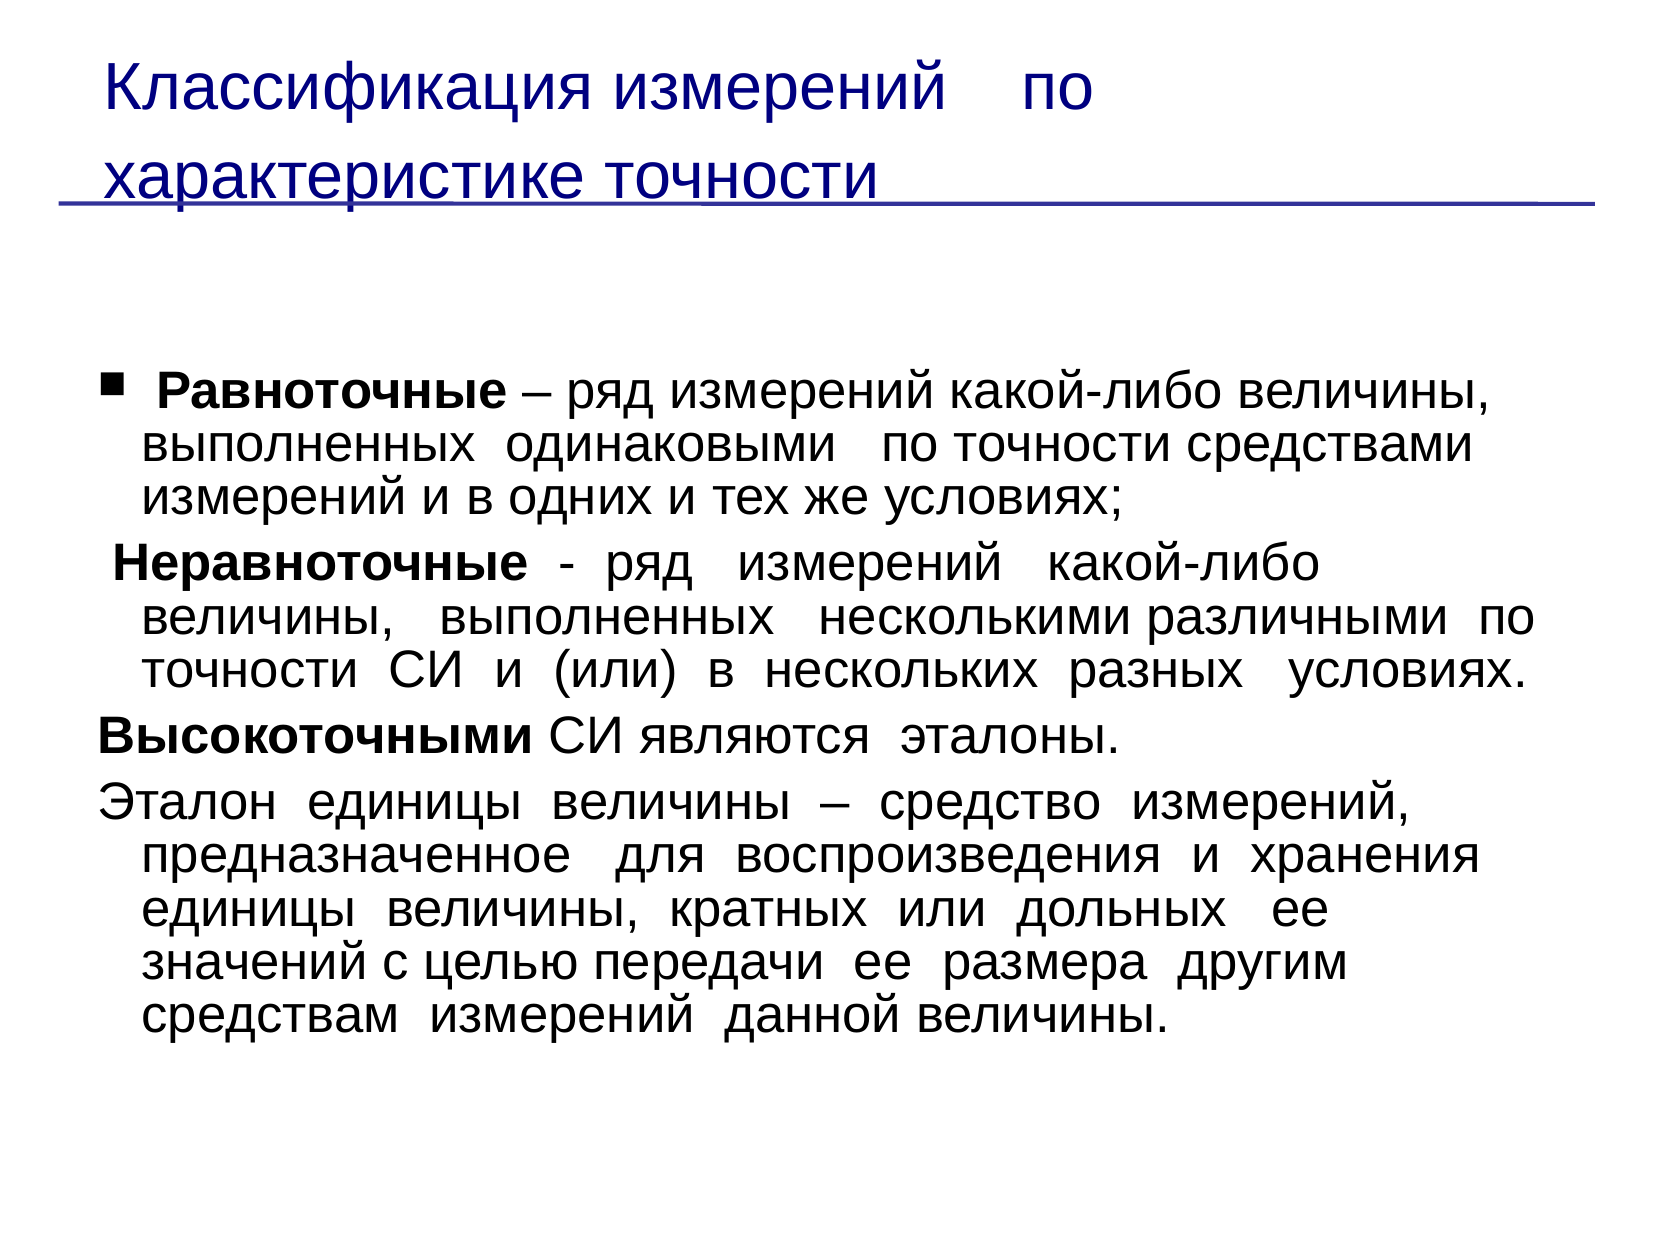

# Классификация измерений по характеристике точности
 Равноточные – ряд измерений какой-либо величины, выполненных одинаковыми по точности средствами измерений и в одних и тех же условиях;
 Неравноточные - ряд измерений какой-либо величины, выполненных несколькими различными по точности СИ и (или) в нескольких разных условиях.
Высокоточными СИ являются эталоны.
Эталон единицы величины – средство измерений, предназначенное для воспроизведения и хранения единицы величины, кратных или дольных ее значений с целью передачи ее размера другим средствам измерений данной величины.